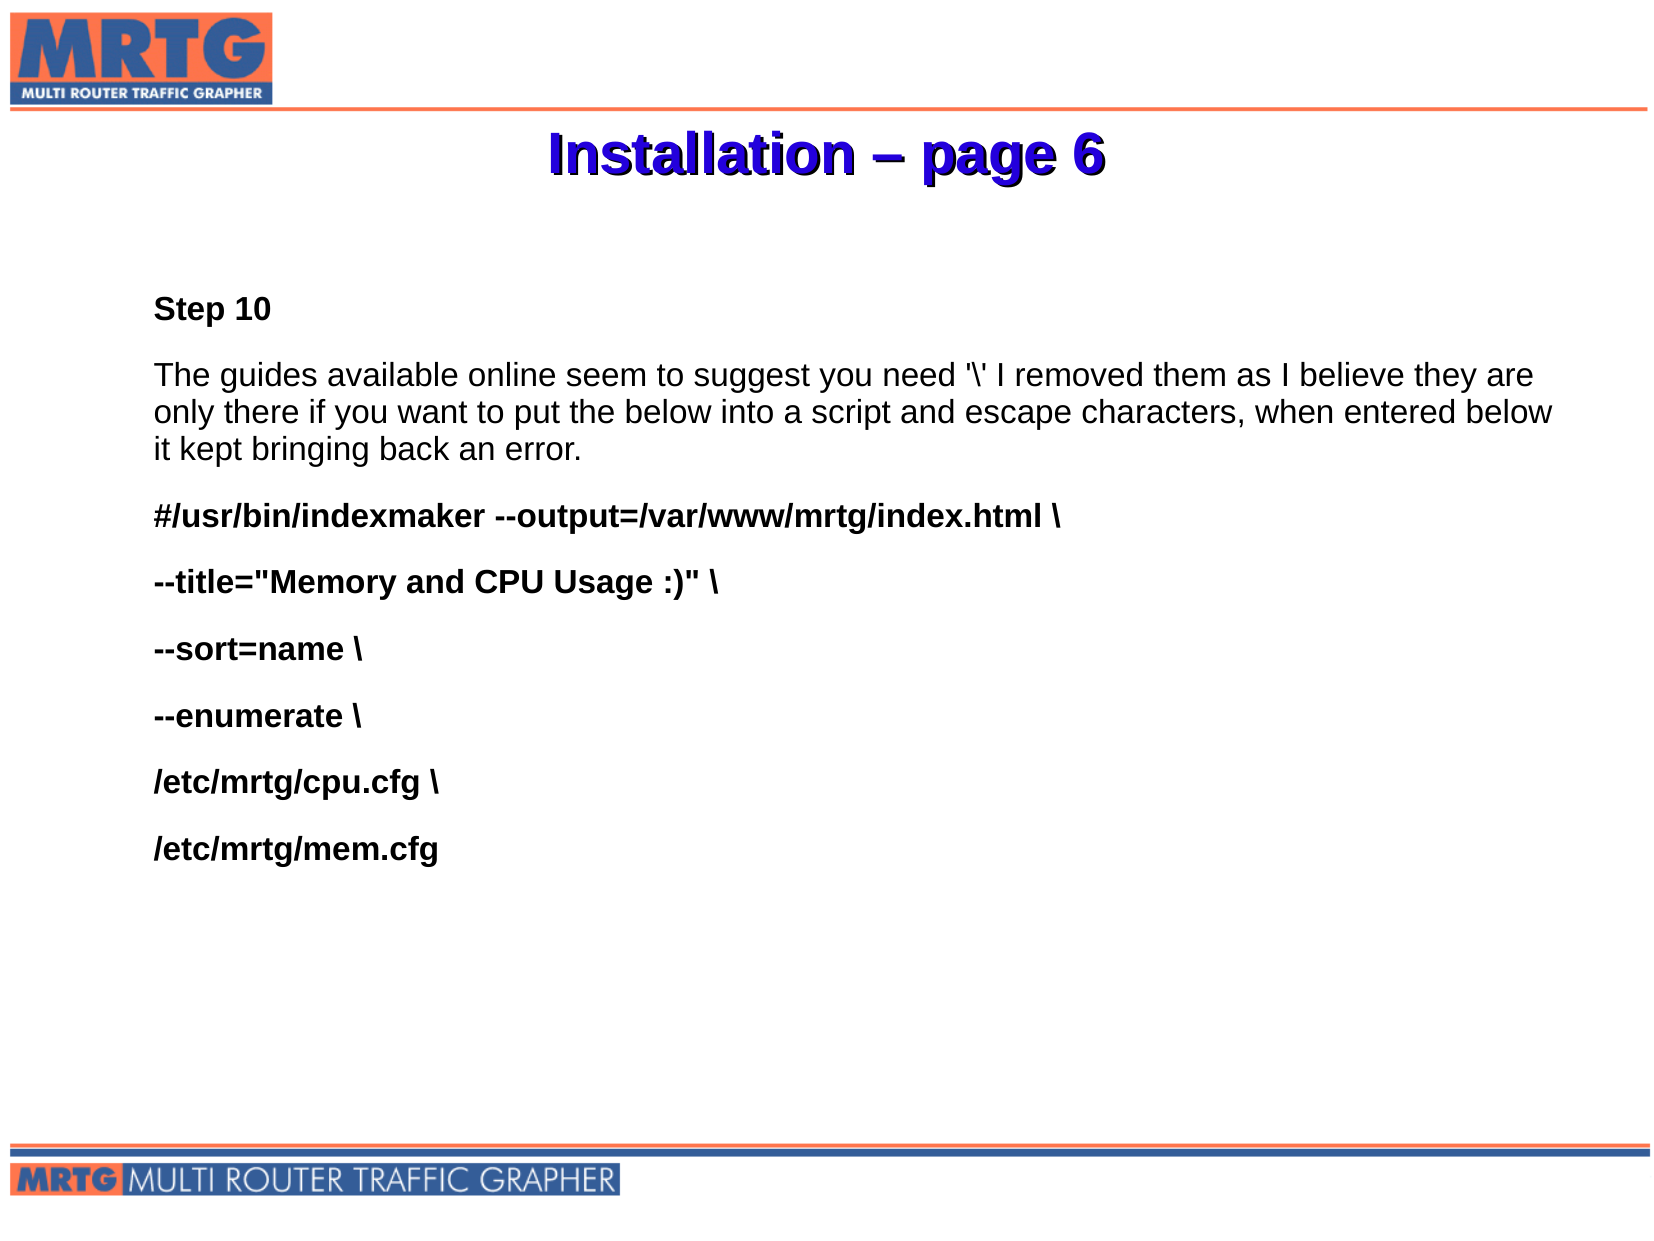

# Installation – page 6
Step 10
The guides available online seem to suggest you need '\' I removed them as I believe they are only there if you want to put the below into a script and escape characters, when entered below it kept bringing back an error.
#/usr/bin/indexmaker --output=/var/www/mrtg/index.html \
--title="Memory and CPU Usage :)" \
--sort=name \
--enumerate \
/etc/mrtg/cpu.cfg \
/etc/mrtg/mem.cfg